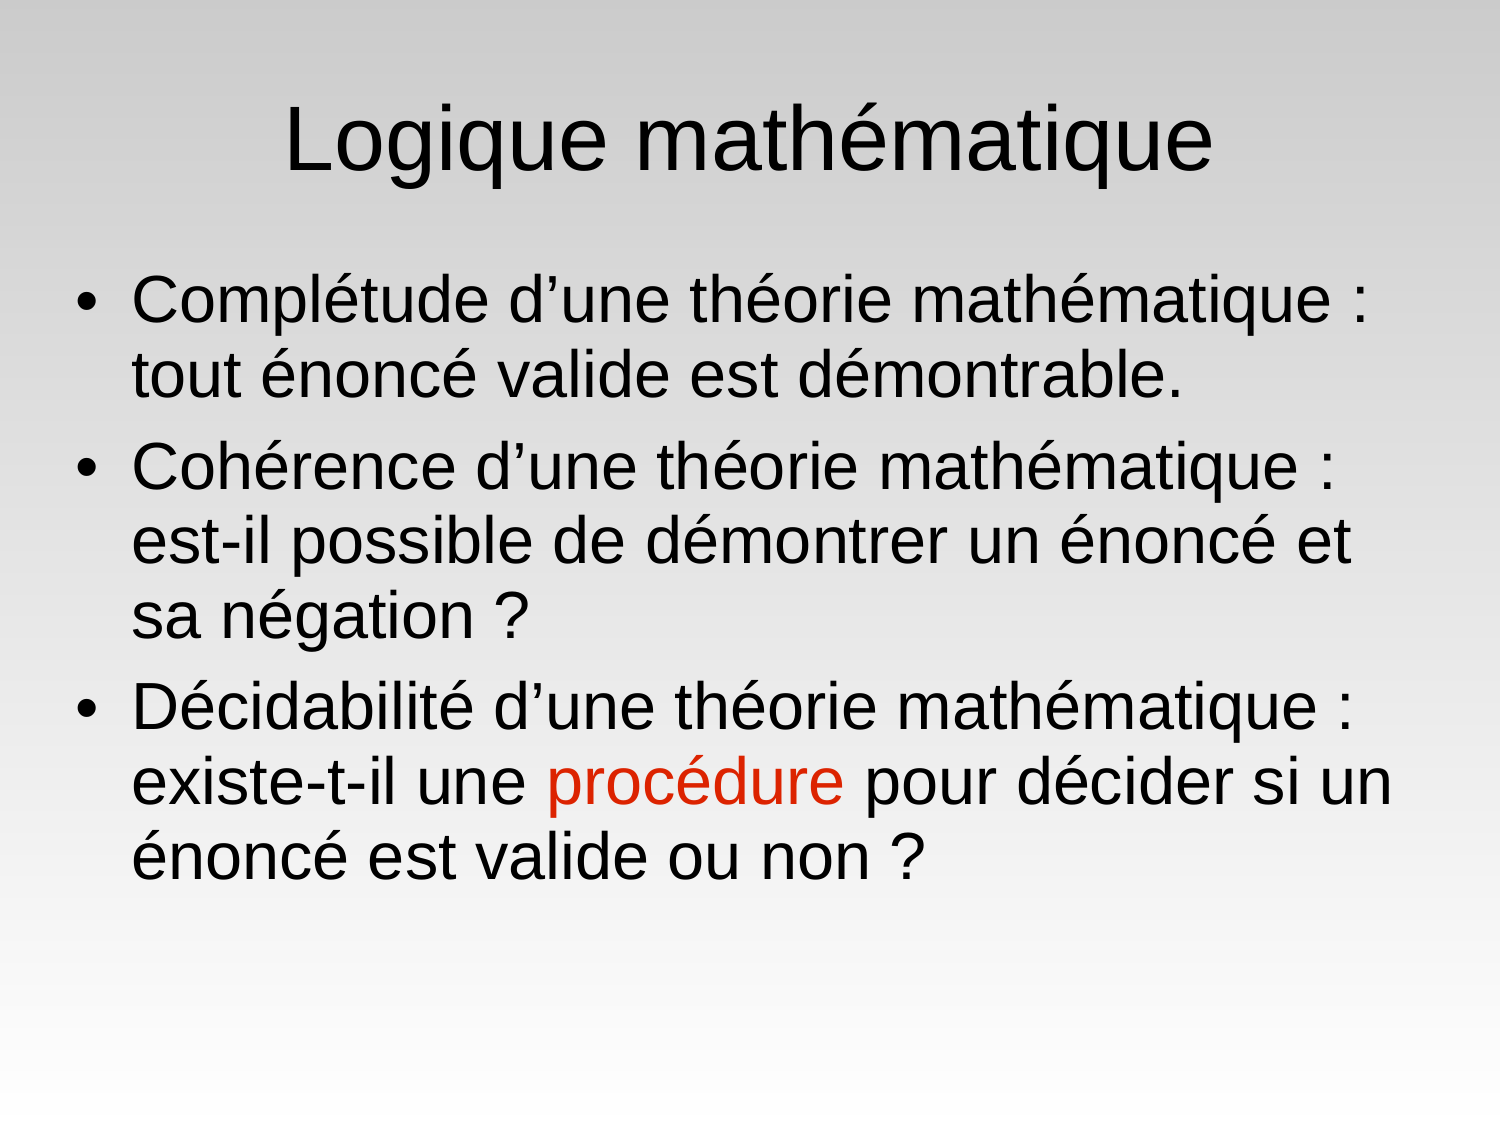

# Logique mathématique
Complétude d’une théorie mathématique : tout énoncé valide est démontrable.
Cohérence d’une théorie mathématique : est-il possible de démontrer un énoncé et sa négation ?
Décidabilité d’une théorie mathématique : existe-t-il une procédure pour décider si un énoncé est valide ou non ?